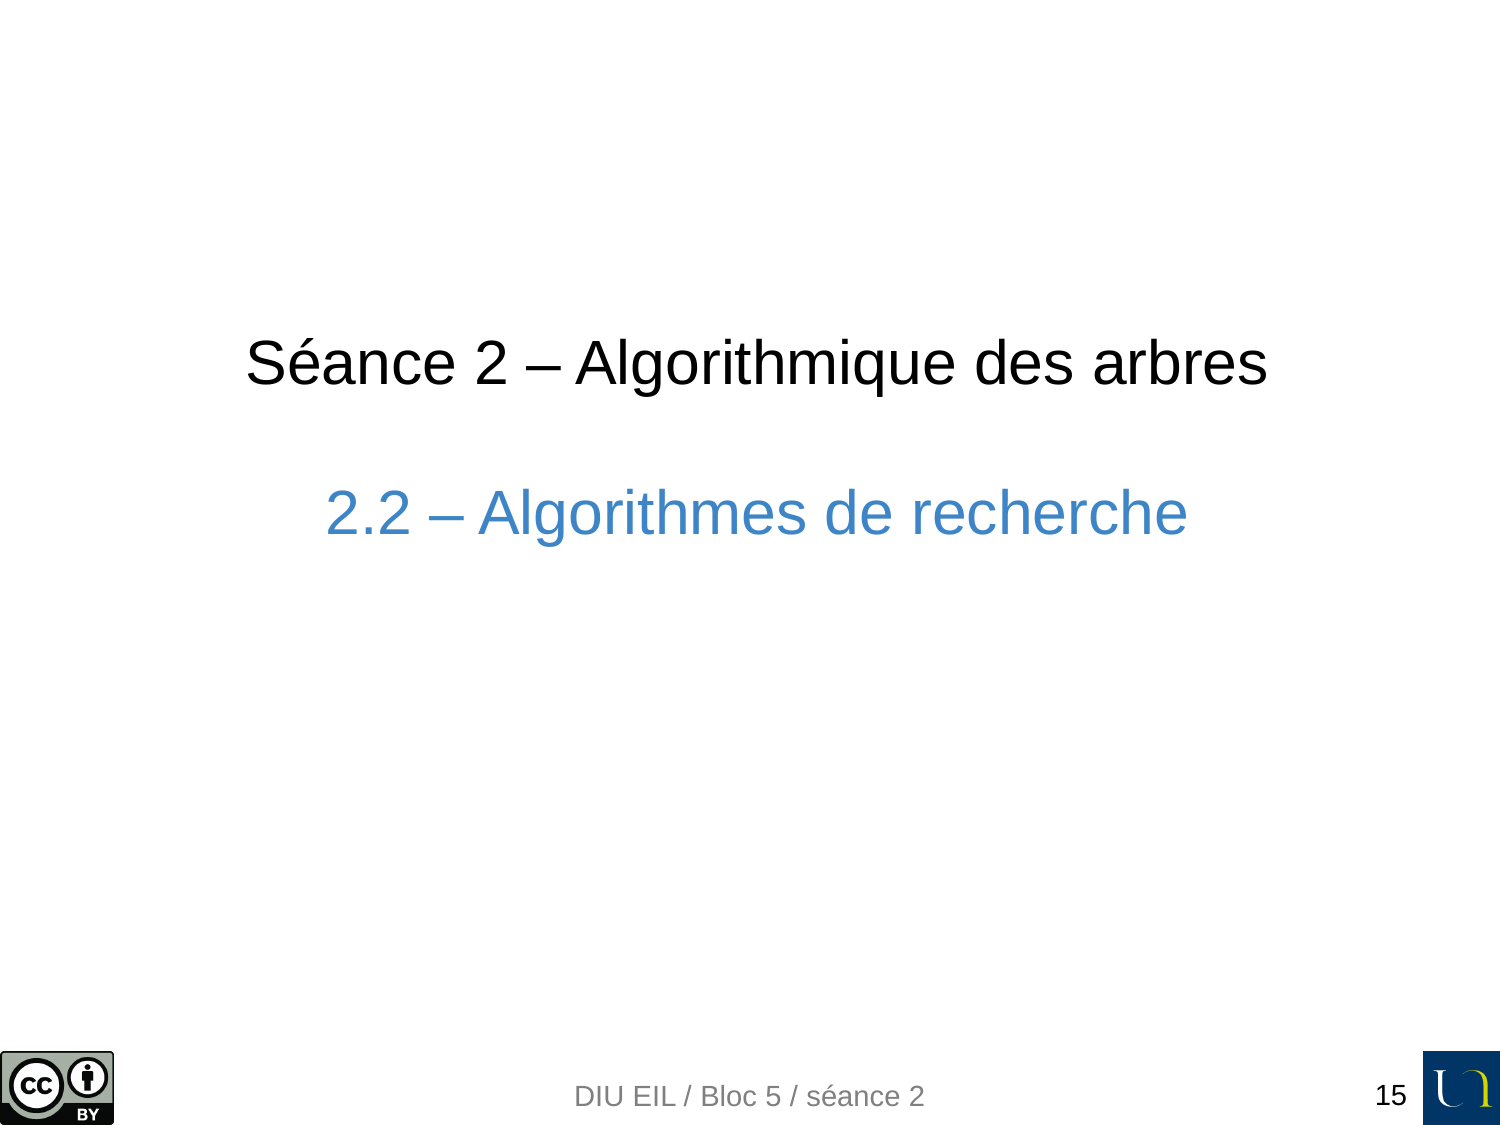

#
Séance 2 – Algorithmique des arbres
2.2 – Algorithmes de recherche
15